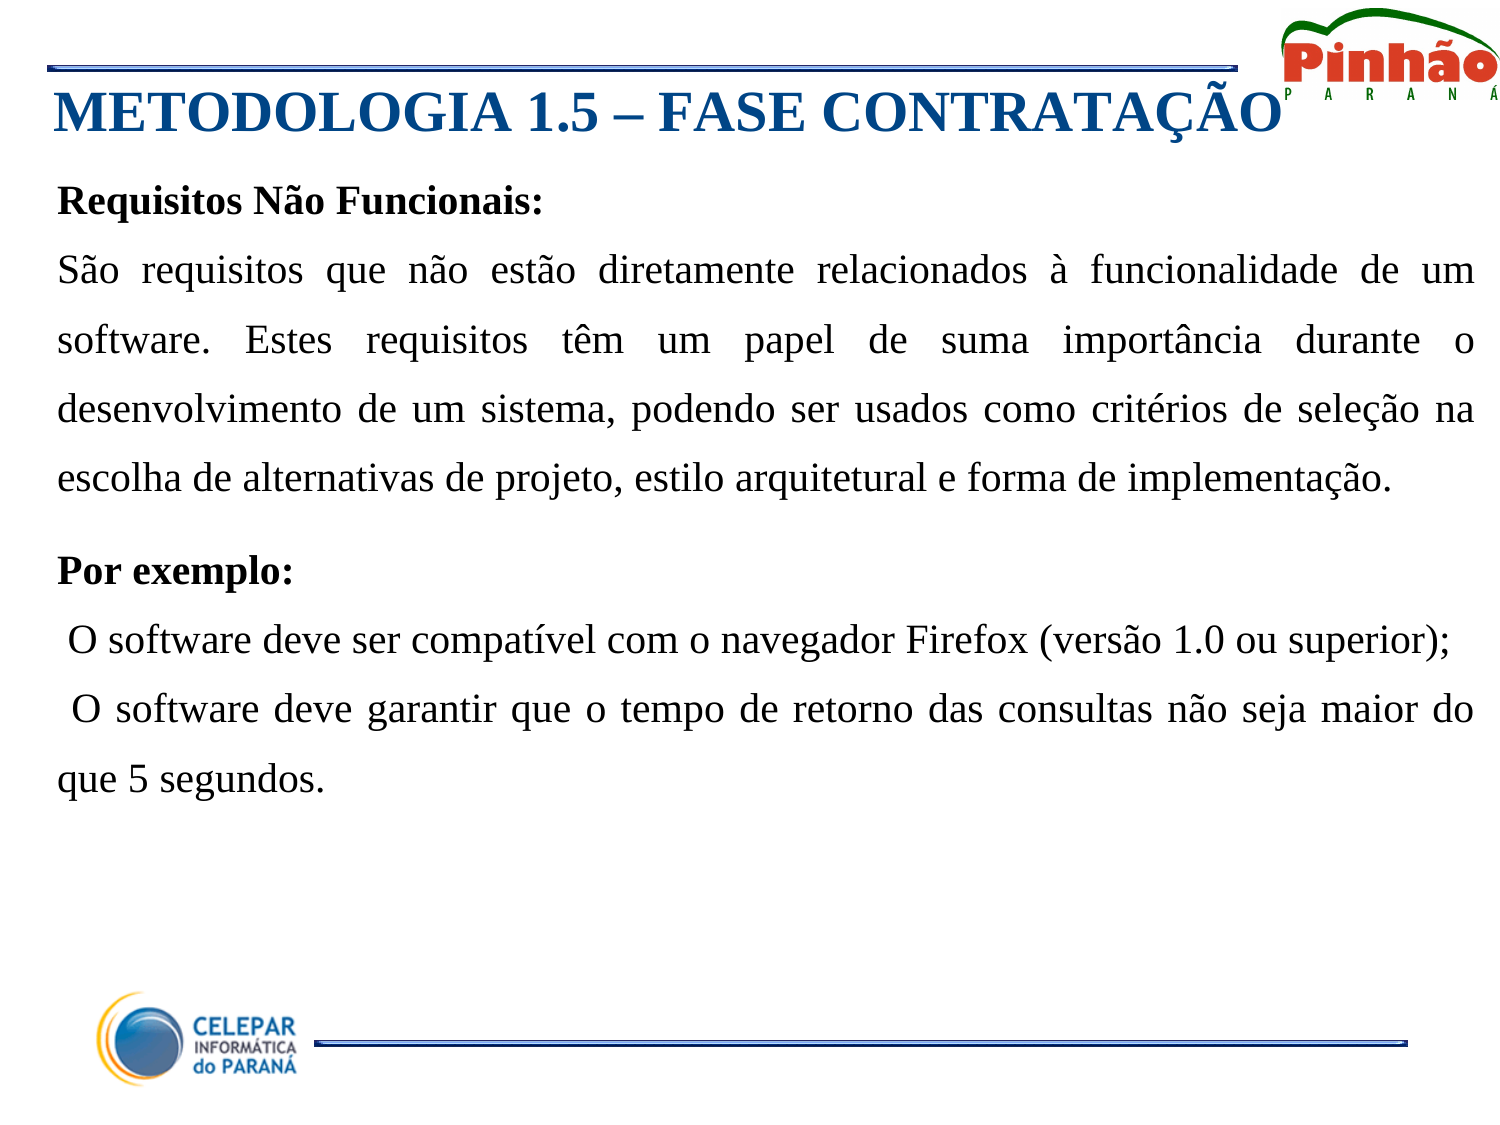

METODOLOGIA 1.5 – FASE CONTRATAÇÃO
Requisitos Não Funcionais:
São requisitos que não estão diretamente relacionados à funcionalidade de um software. Estes requisitos têm um papel de suma importância durante o desenvolvimento de um sistema, podendo ser usados como critérios de seleção na escolha de alternativas de projeto, estilo arquitetural e forma de implementação.
Por exemplo:
 O software deve ser compatível com o navegador Firefox (versão 1.0 ou superior);
 O software deve garantir que o tempo de retorno das consultas não seja maior do que 5 segundos.